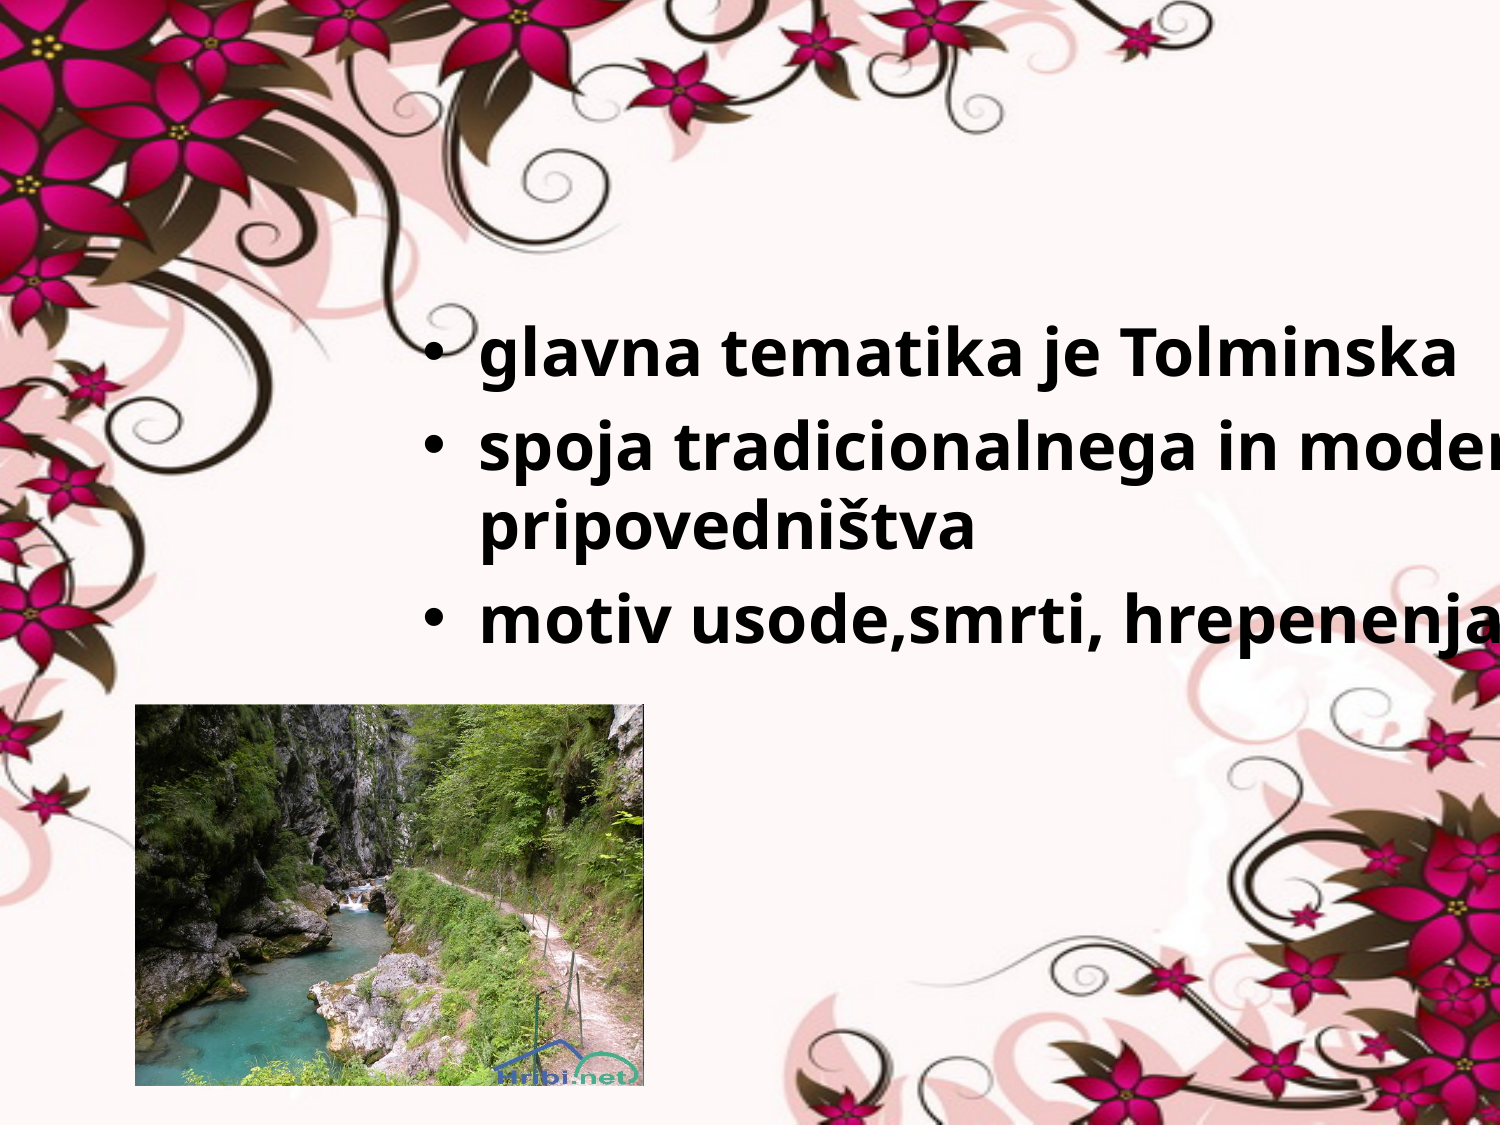

# glavna tematika je Tolminska
spoja tradicionalnega in modernega pripovedništva
motiv usode,smrti, hrepenenja